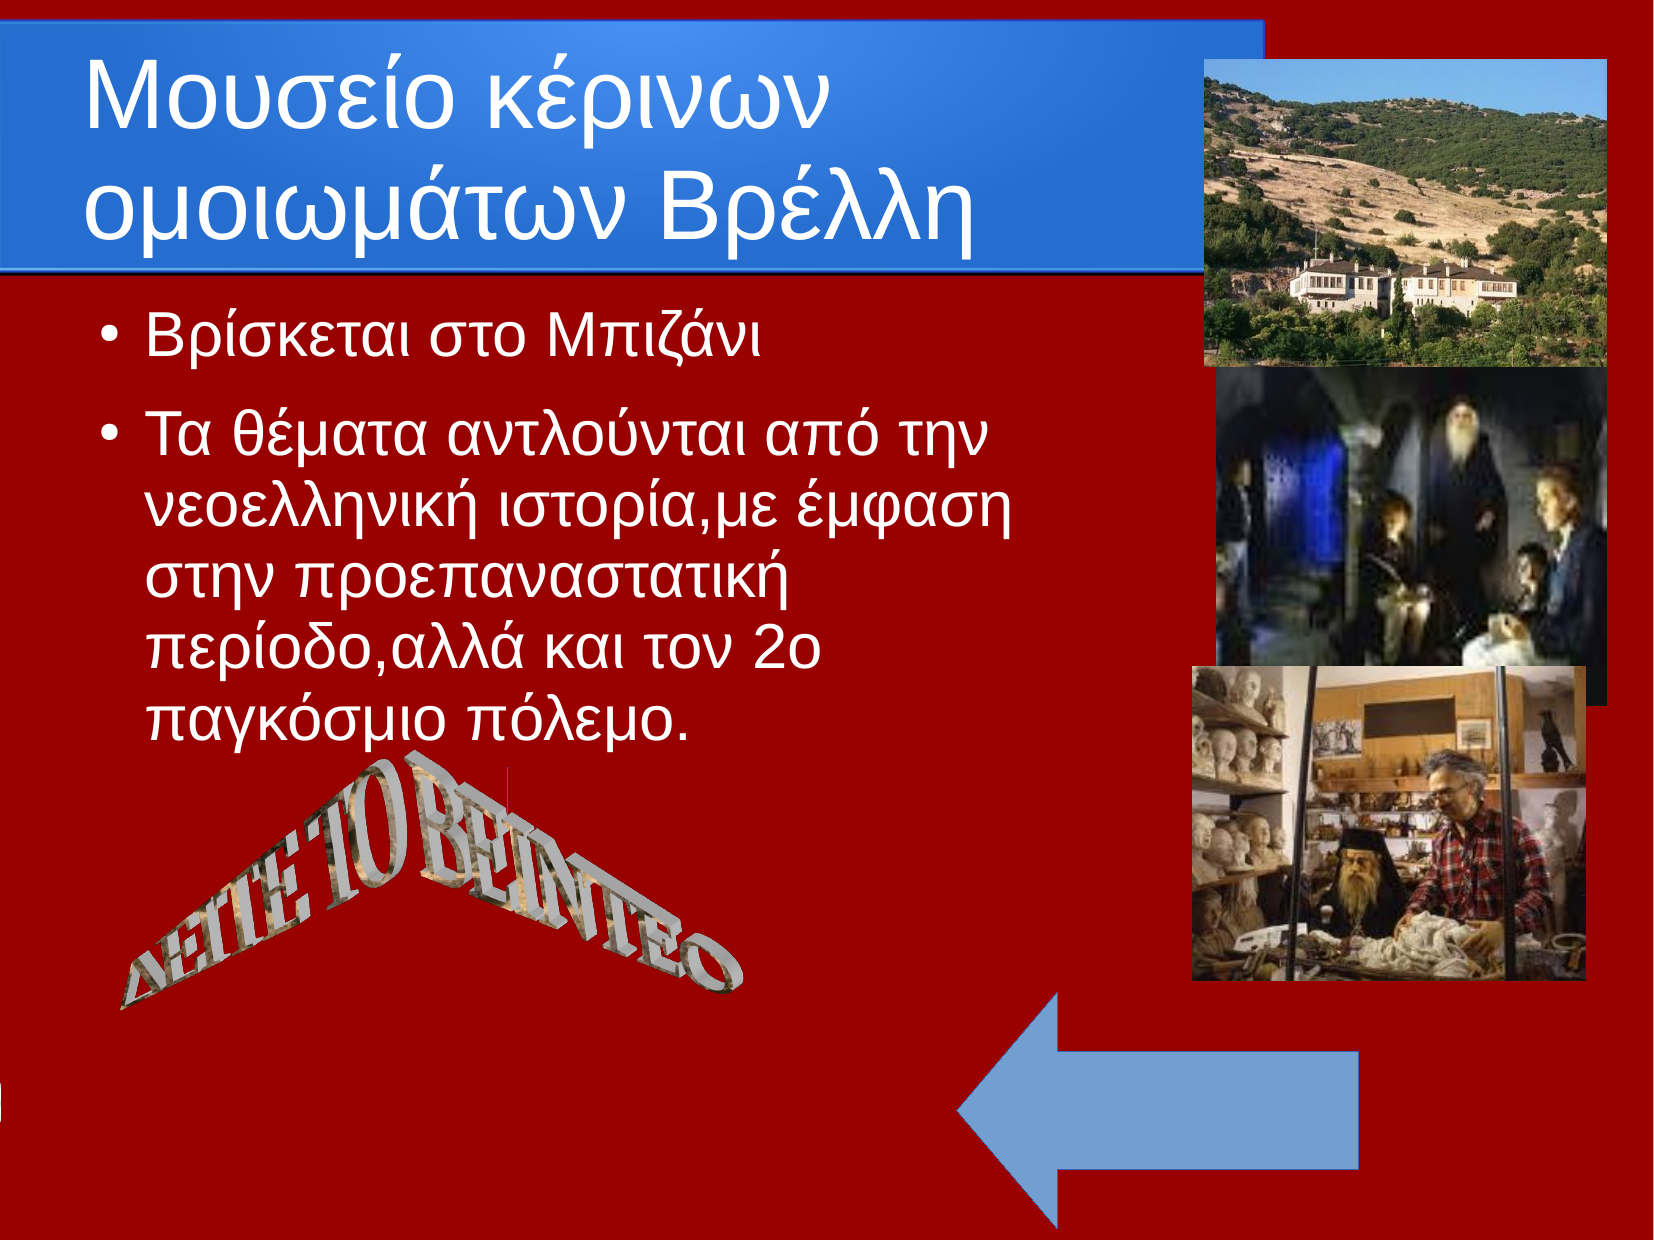

# Μουσείο κέρινων ομοιωμάτων Βρέλλη
Βρίσκεται στο Μπιζάνι
Τα θέματα αντλούνται από την νεοελληνική ιστορία,με έμφαση στην προεπαναστατική περίοδο,αλλά και τον 2ο παγκόσμιο πόλεμο.
ΔΕΙΤΕ ΤΟ ΒΕΙΝΤΕΟ